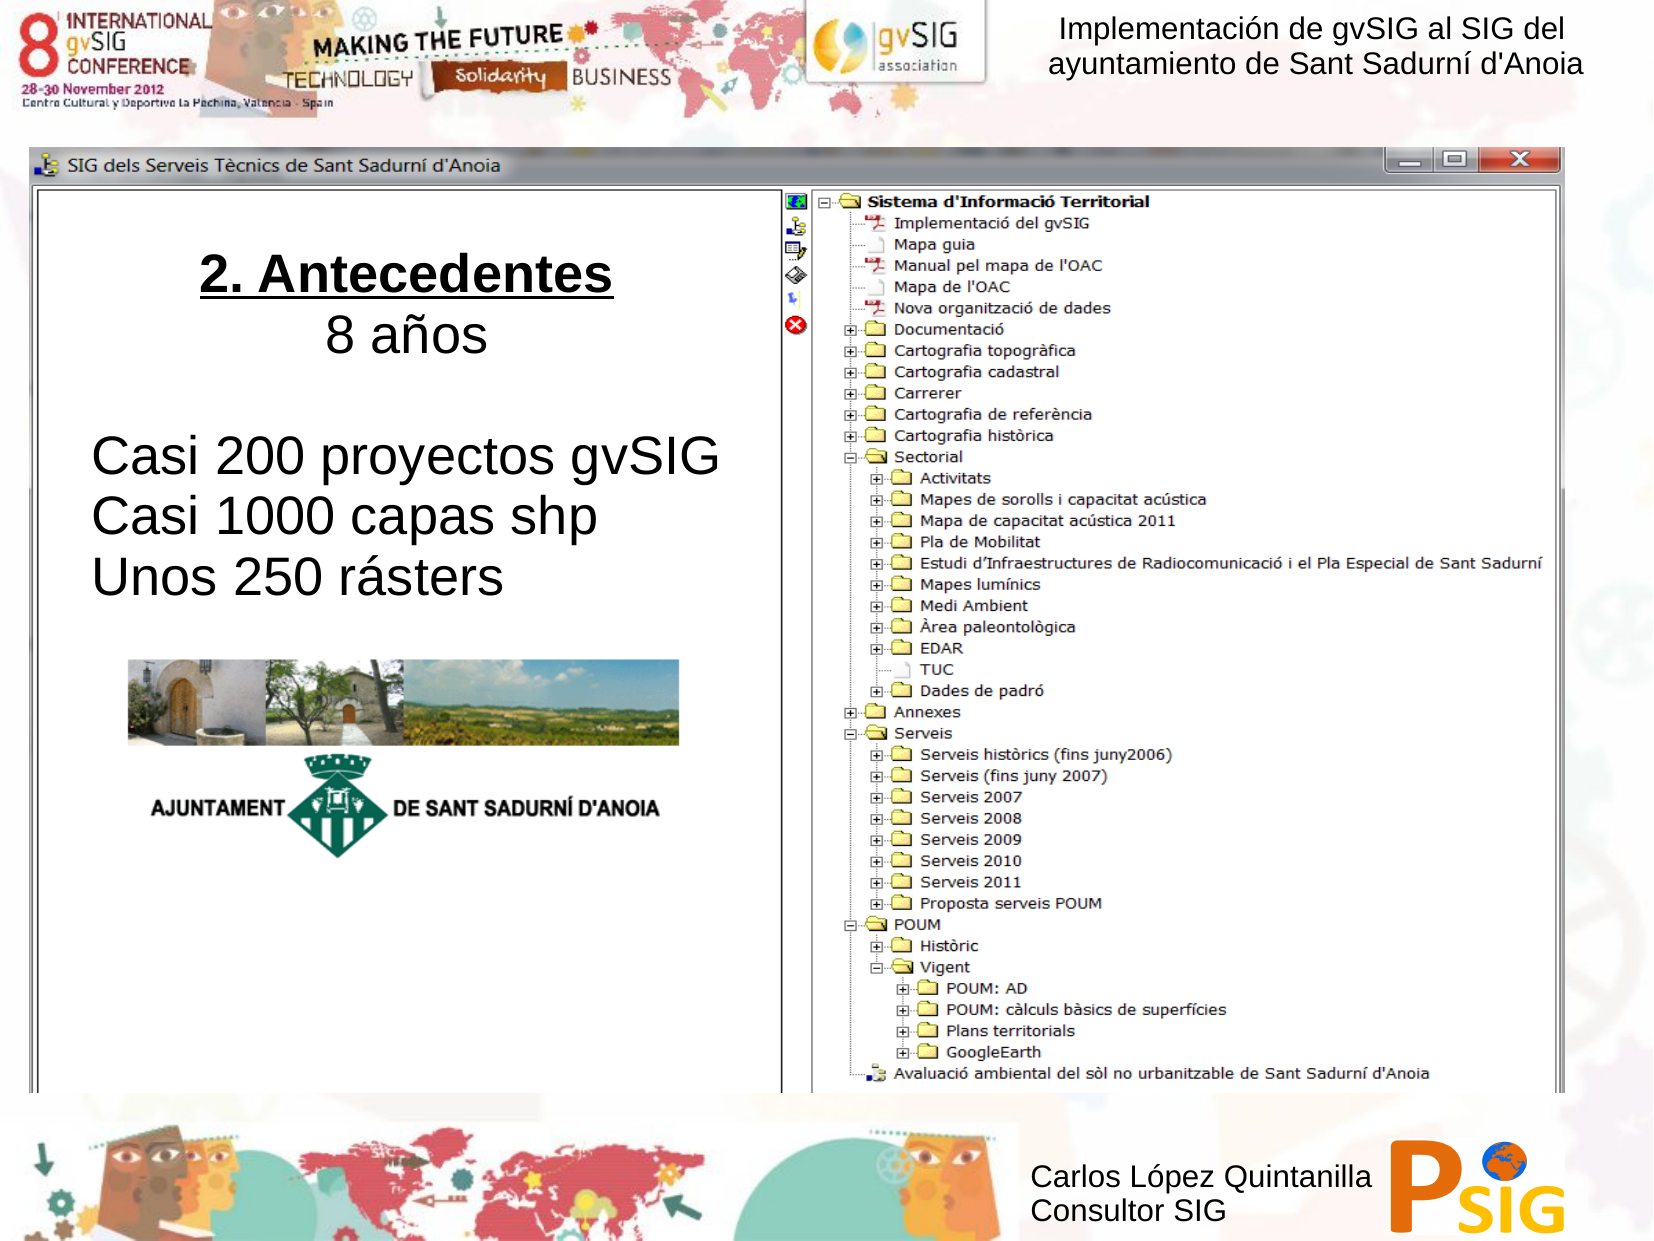

2. Antecedentes
8 años
Casi 200 proyectos gvSIG
Casi 1000 capas shp
Unos 250 rásters